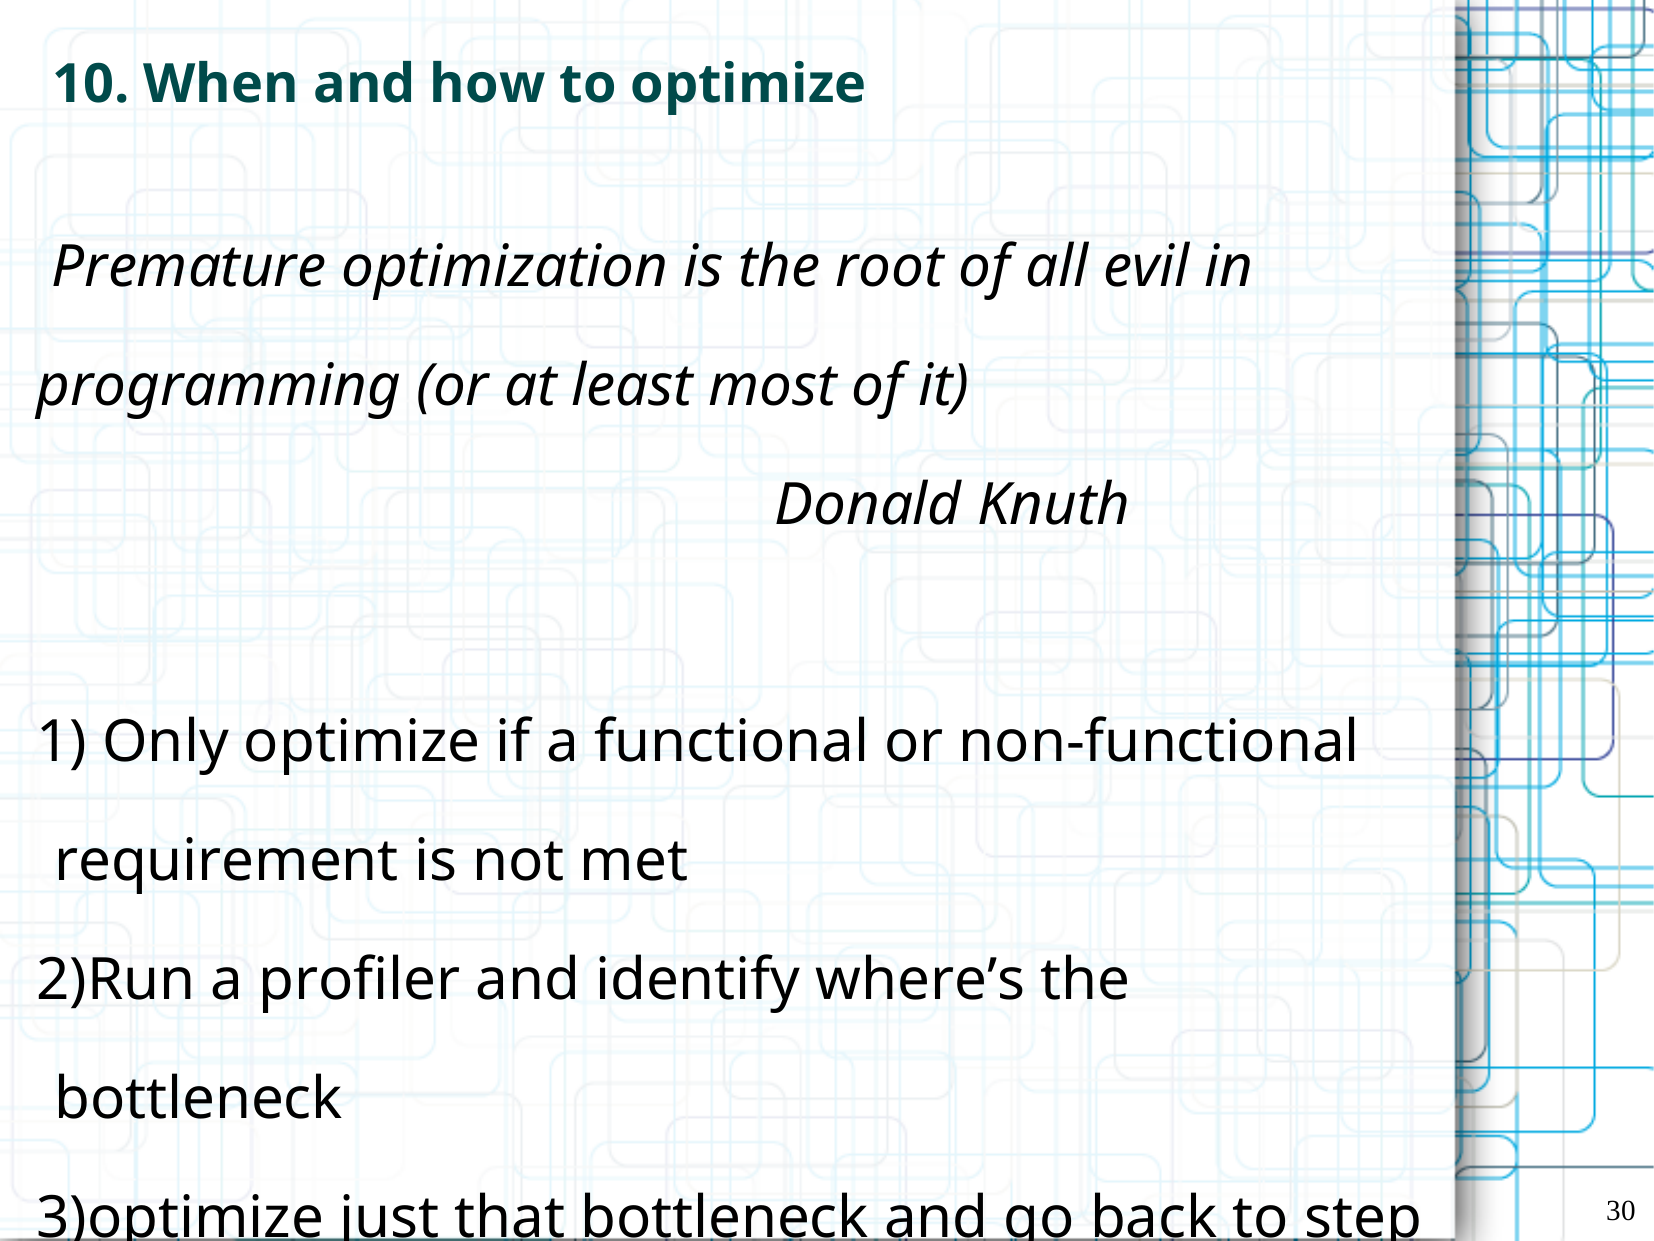

10. When and how to optimize
 Premature optimization is the root of all evil in programming (or at least most of it)
										Donald Knuth
 Only optimize if a functional or non-functional requirement is not met
Run a profiler and identify where’s the bottleneck
optimize just that bottleneck and go back to step 1)
30